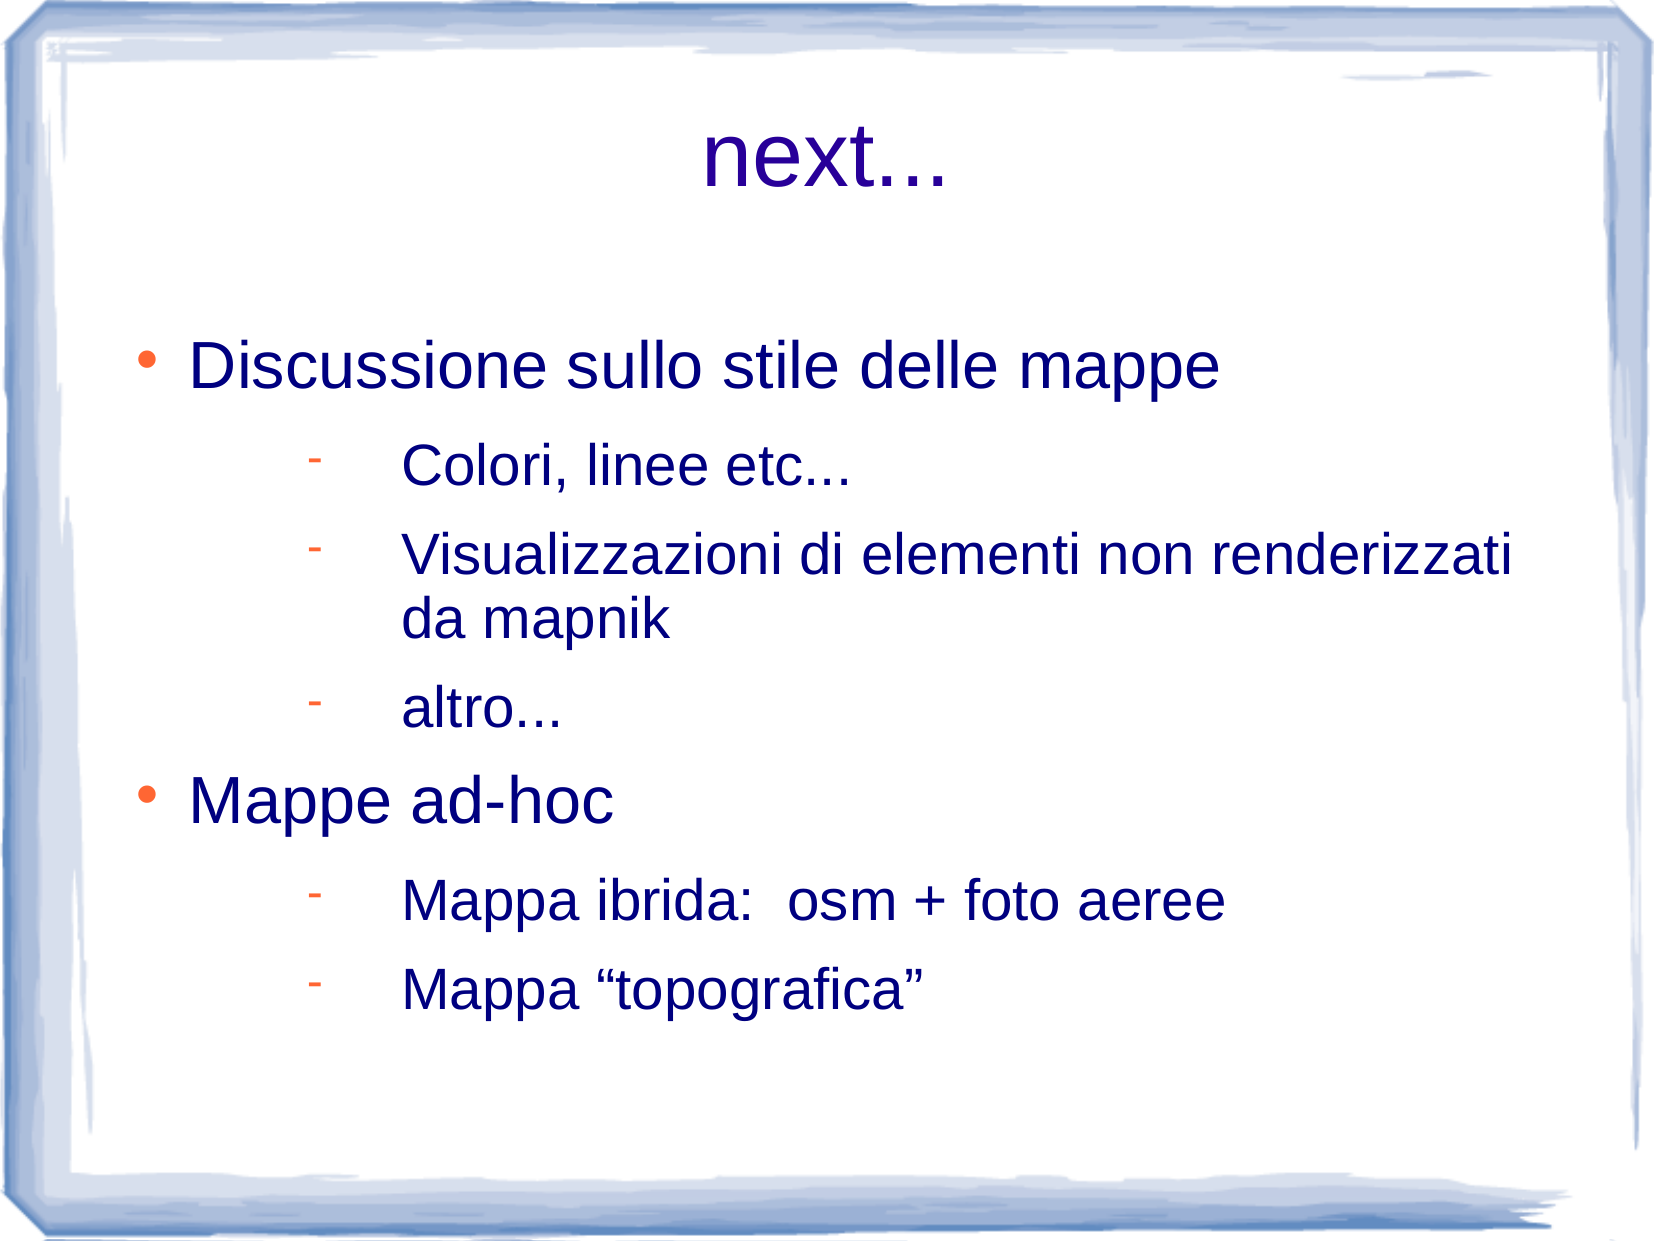

# next...
Discussione sullo stile delle mappe
Colori, linee etc...
Visualizzazioni di elementi non renderizzati da mapnik
altro...
Mappe ad-hoc
Mappa ibrida: osm + foto aeree
Mappa “topografica”